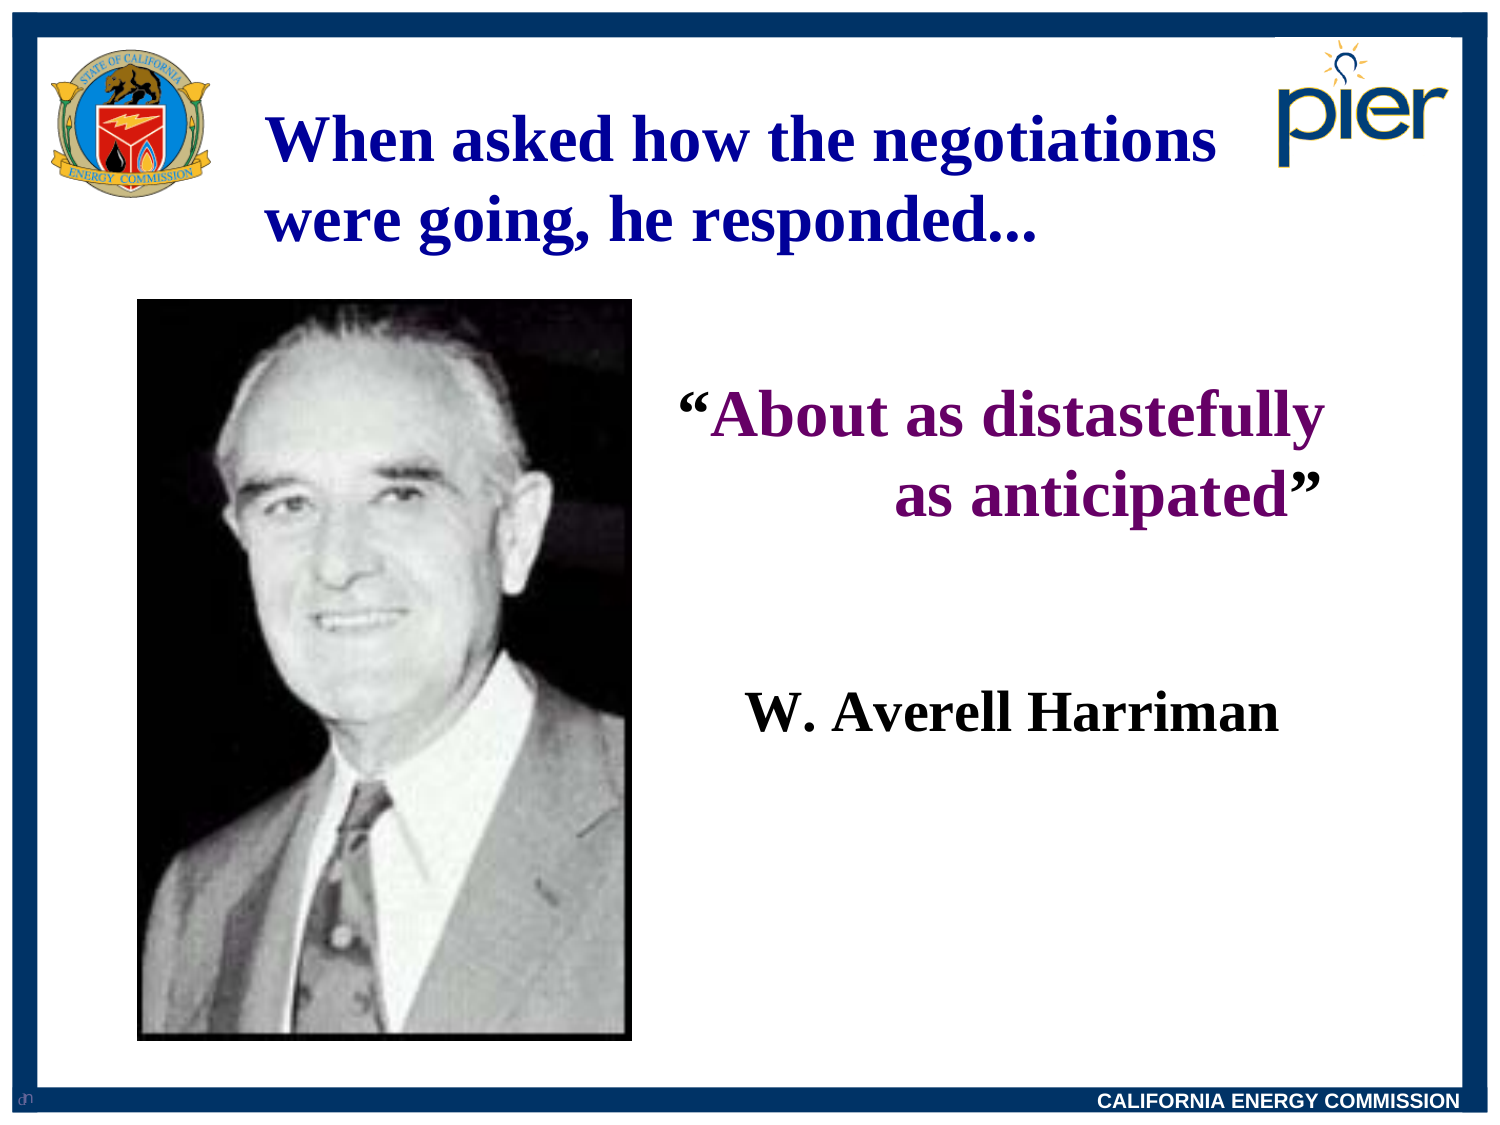

When asked how the negotiations were going, he responded...
“About as distastefully 	 as anticipated”
W. Averell Harriman